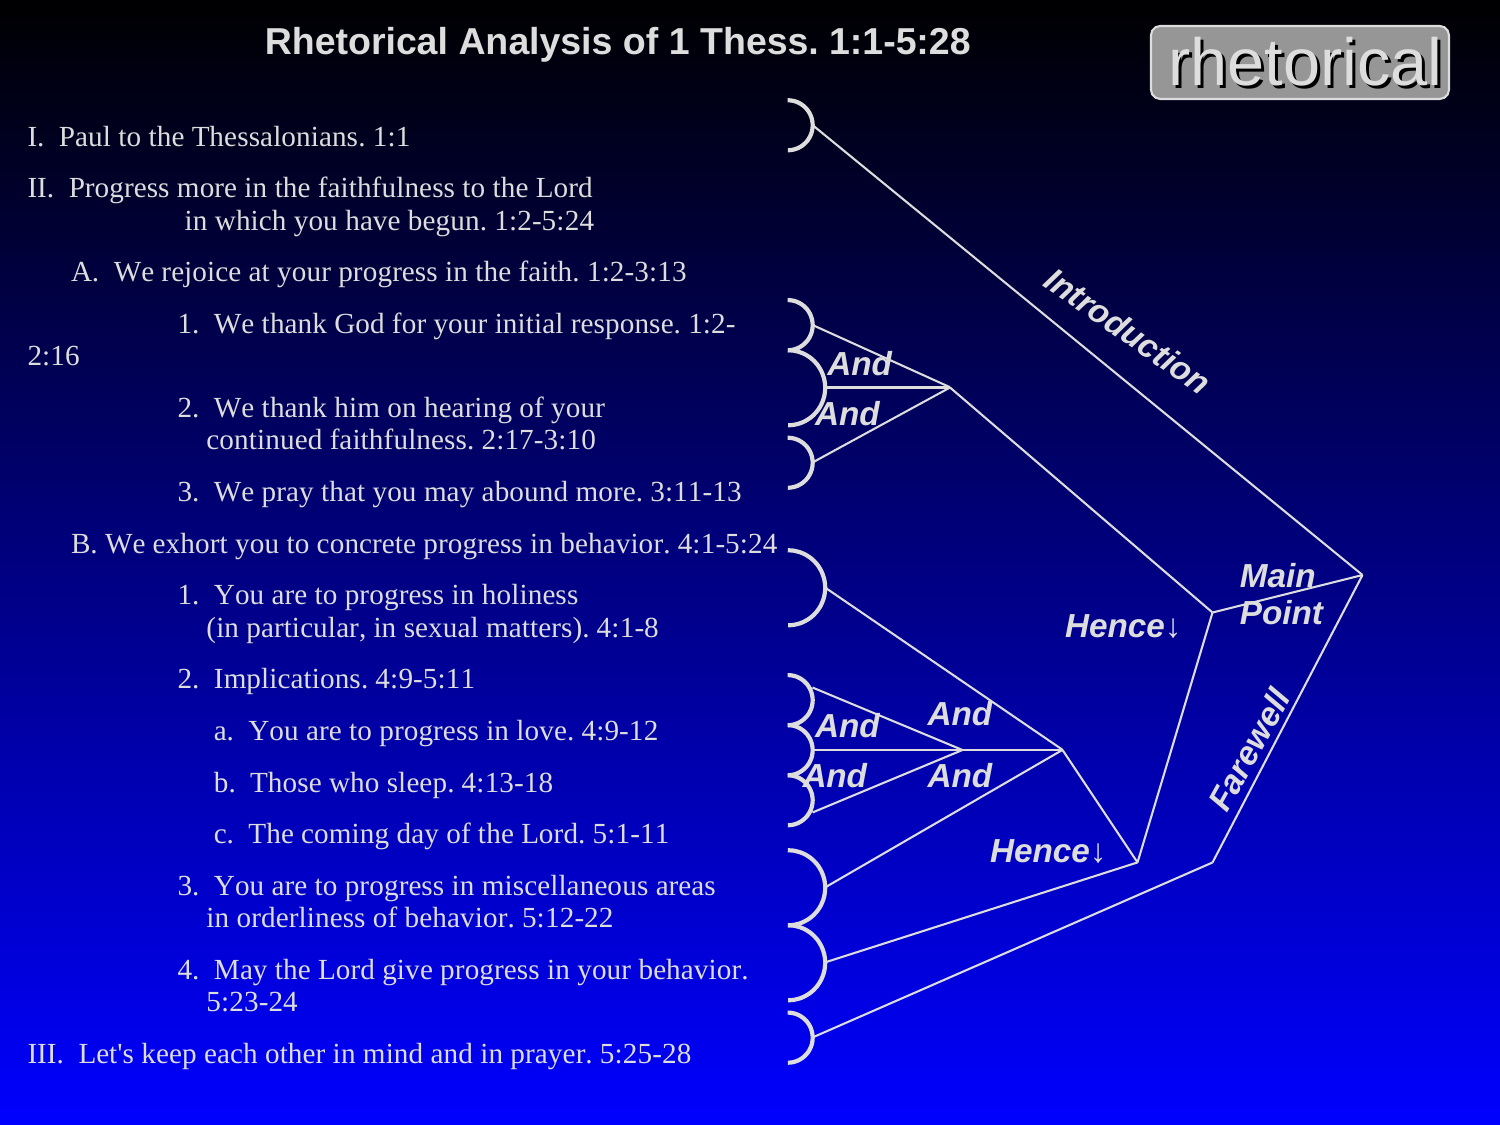

Rhetorical Analysis of 1 Thess. 1:1-5:28
rhetorical
I. Paul to the Thessalonians. 1:1
II. Progress more in the faithfulness to the Lord
	 in which you have begun. 1:2-5:24
 A. We rejoice at your progress in the faith. 1:2-3:13
	1. We thank God for your initial response. 1:2-2:16
	2. We thank him on hearing of your
	 continued faithfulness. 2:17-3:10
	3. We pray that you may abound more. 3:11-13
 B. We exhort you to concrete progress in behavior. 4:1-5:24
	1. You are to progress in holiness
	 (in particular, in sexual matters). 4:1-8
	2. Implications. 4:9-5:11
	 a. You are to progress in love. 4:9-12
	 b. Those who sleep. 4:13-18
	 c. The coming day of the Lord. 5:1-11
	3. You are to progress in miscellaneous areas
	 in orderliness of behavior. 5:12-22
	4. May the Lord give progress in your behavior.
	 5:23-24
III. Let's keep each other in mind and in prayer. 5:25-28
Introduction
And
And
Main Point
Hence↓
And
And
Farewell
And
And
Hence↓